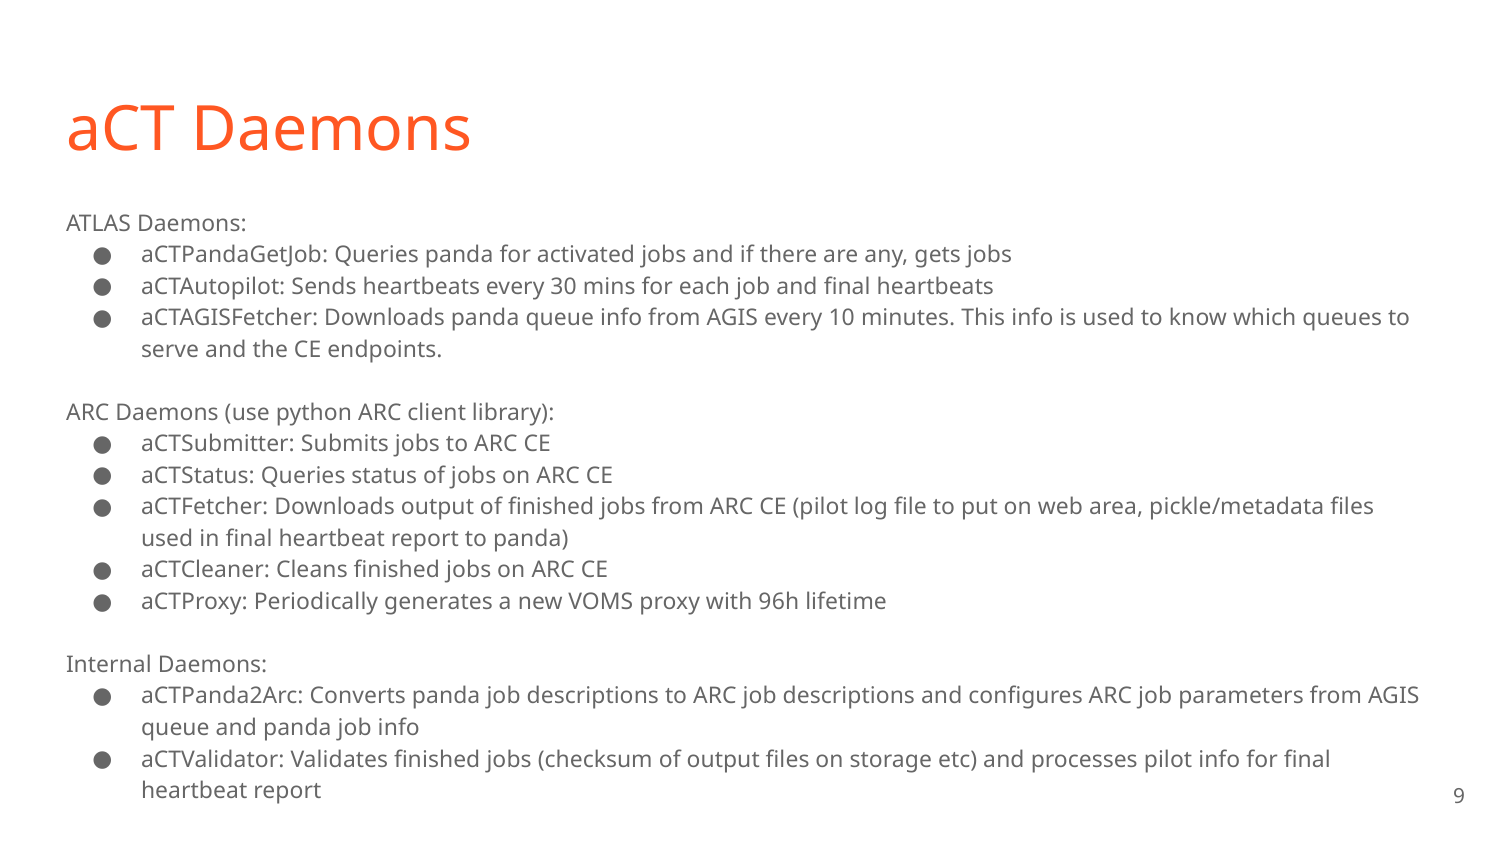

# aCT Daemons
ATLAS Daemons:
aCTPandaGetJob: Queries panda for activated jobs and if there are any, gets jobs
aCTAutopilot: Sends heartbeats every 30 mins for each job and final heartbeats
aCTAGISFetcher: Downloads panda queue info from AGIS every 10 minutes. This info is used to know which queues to serve and the CE endpoints.
ARC Daemons (use python ARC client library):
aCTSubmitter: Submits jobs to ARC CE
aCTStatus: Queries status of jobs on ARC CE
aCTFetcher: Downloads output of finished jobs from ARC CE (pilot log file to put on web area, pickle/metadata files used in final heartbeat report to panda)
aCTCleaner: Cleans finished jobs on ARC CE
aCTProxy: Periodically generates a new VOMS proxy with 96h lifetime
Internal Daemons:
aCTPanda2Arc: Converts panda job descriptions to ARC job descriptions and configures ARC job parameters from AGIS queue and panda job info
aCTValidator: Validates finished jobs (checksum of output files on storage etc) and processes pilot info for final heartbeat report